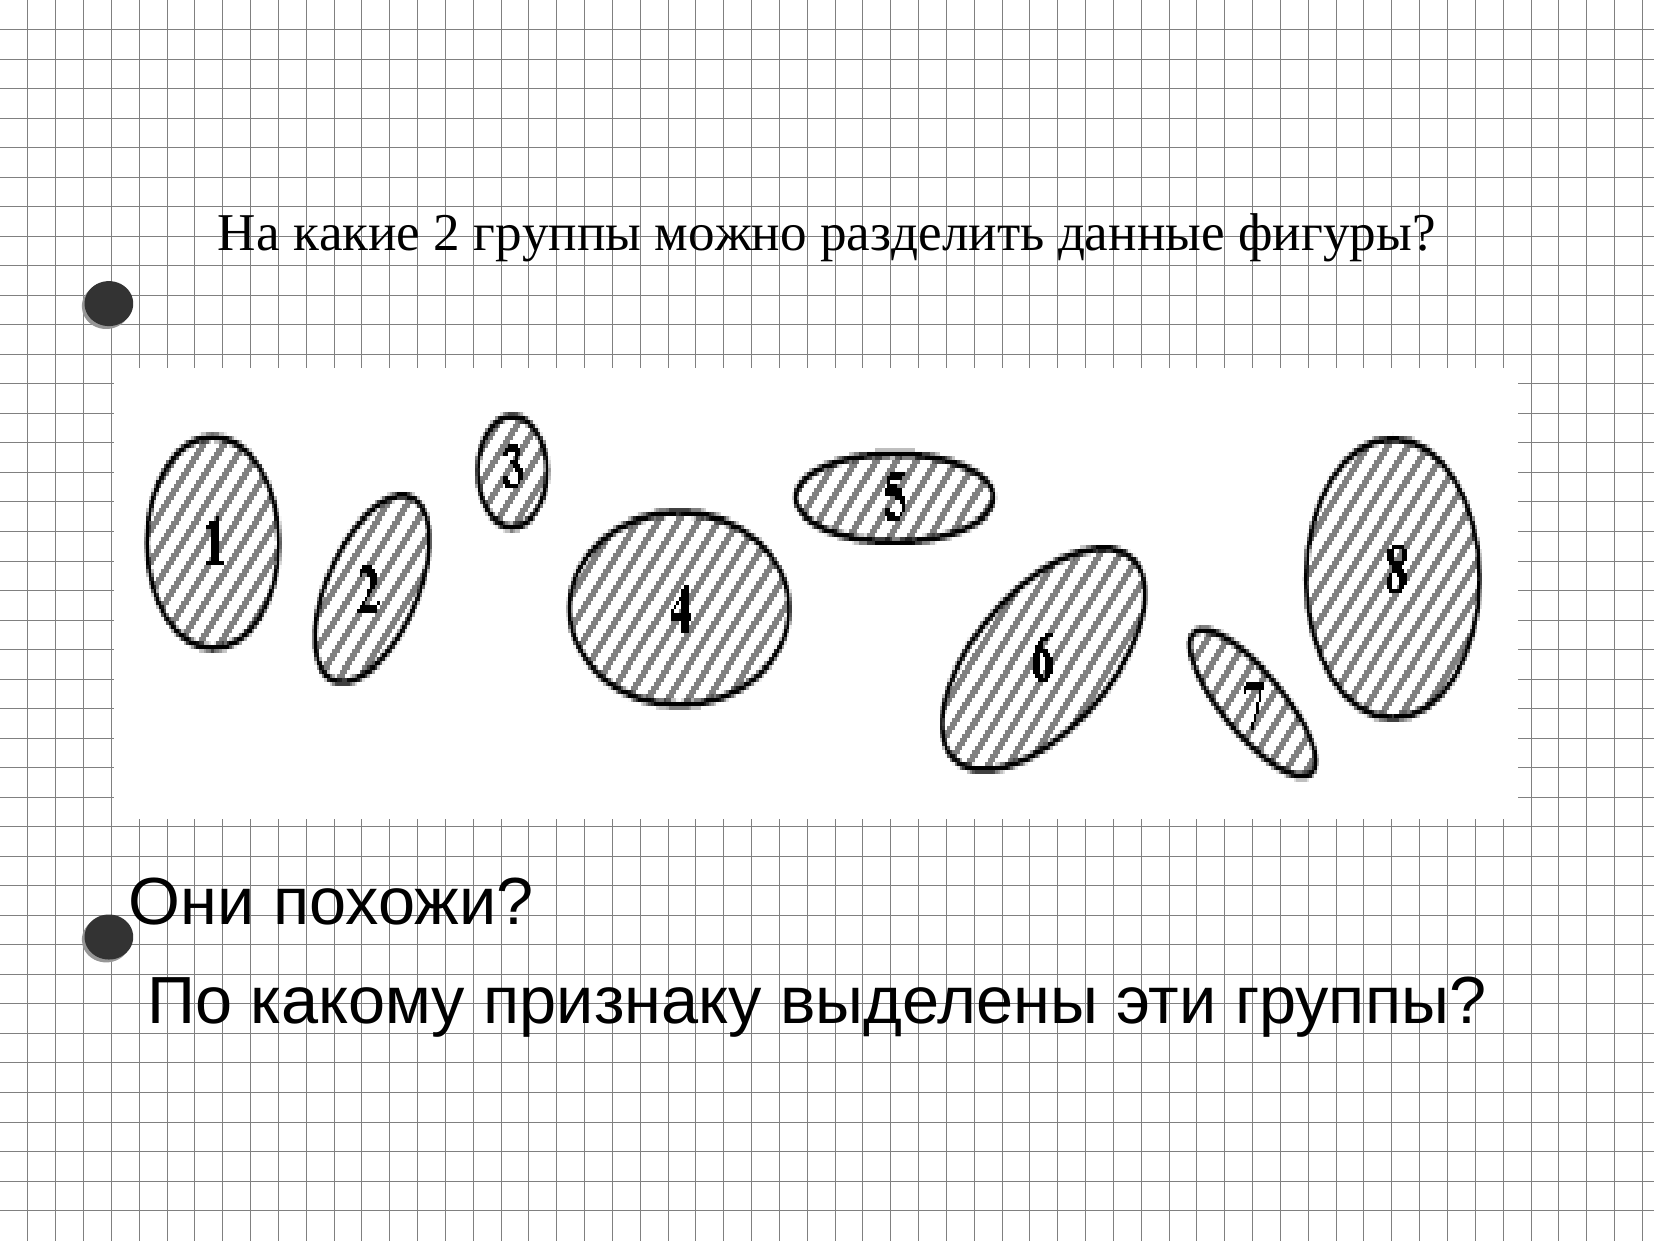

# На какие 2 группы можно разделить данные фигуры?
Они похожи?
 По какому признаку выделены эти группы?